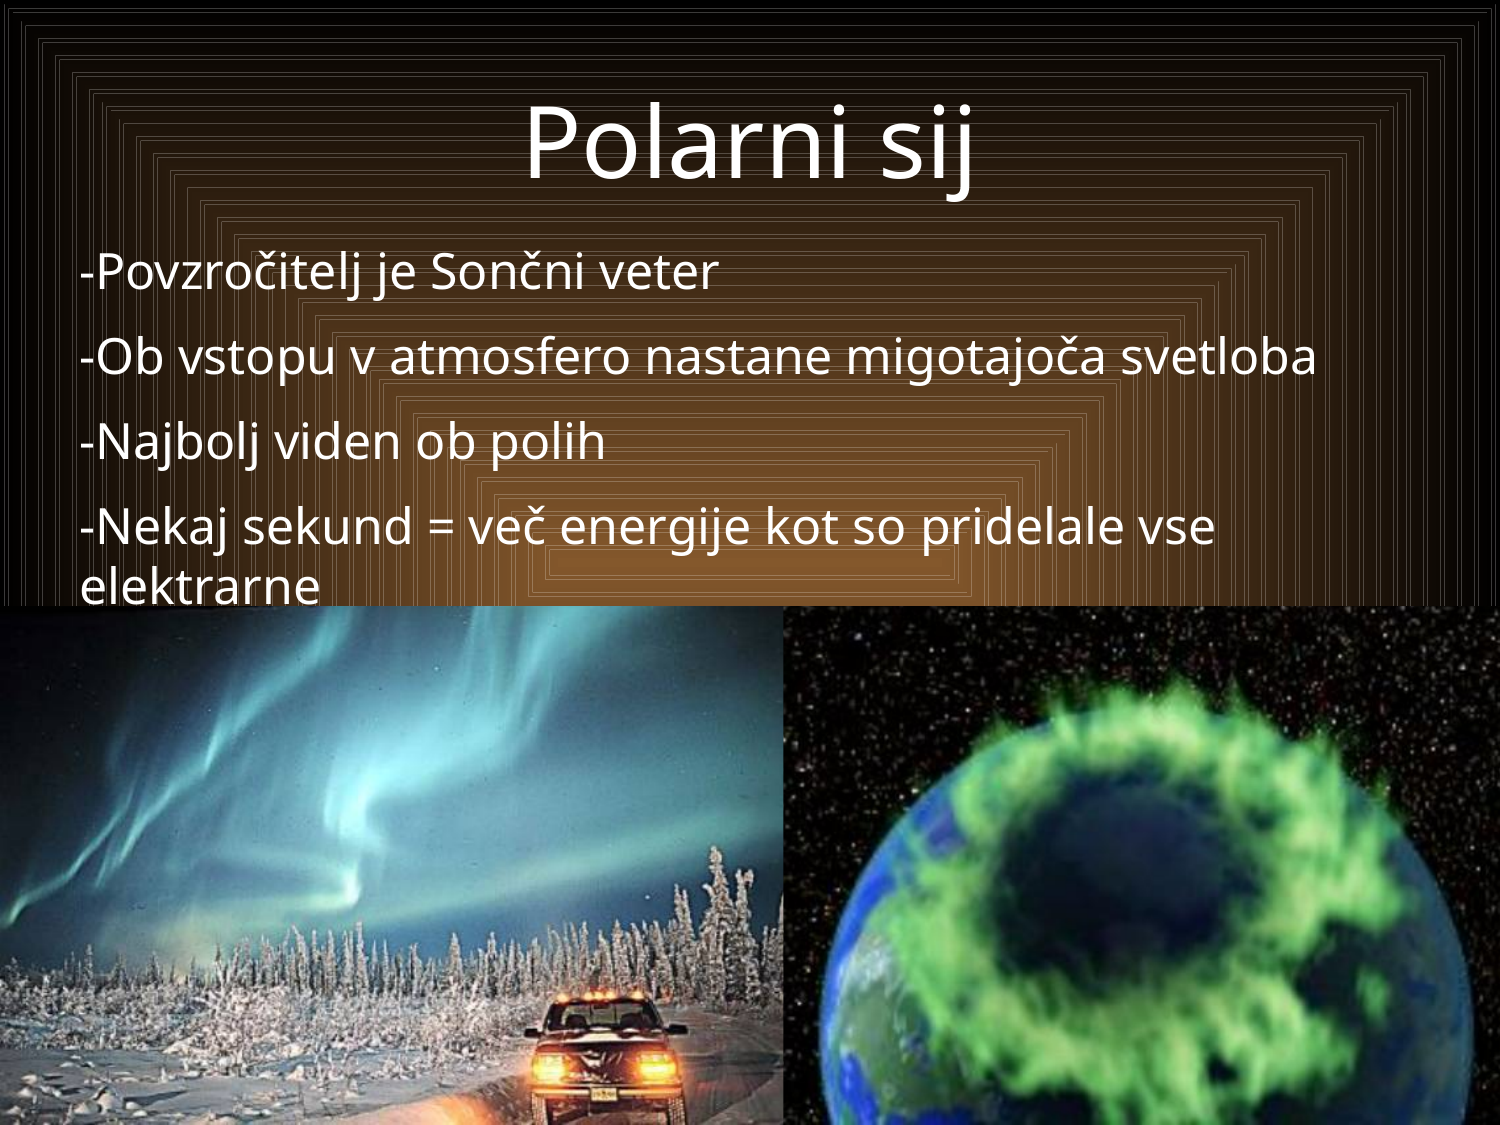

# Polarni sij
-Povzročitelj je Sončni veter
-Ob vstopu v atmosfero nastane migotajoča svetloba
-Najbolj viden ob polih
-Nekaj sekund = več energije kot so pridelale vse elektrarne